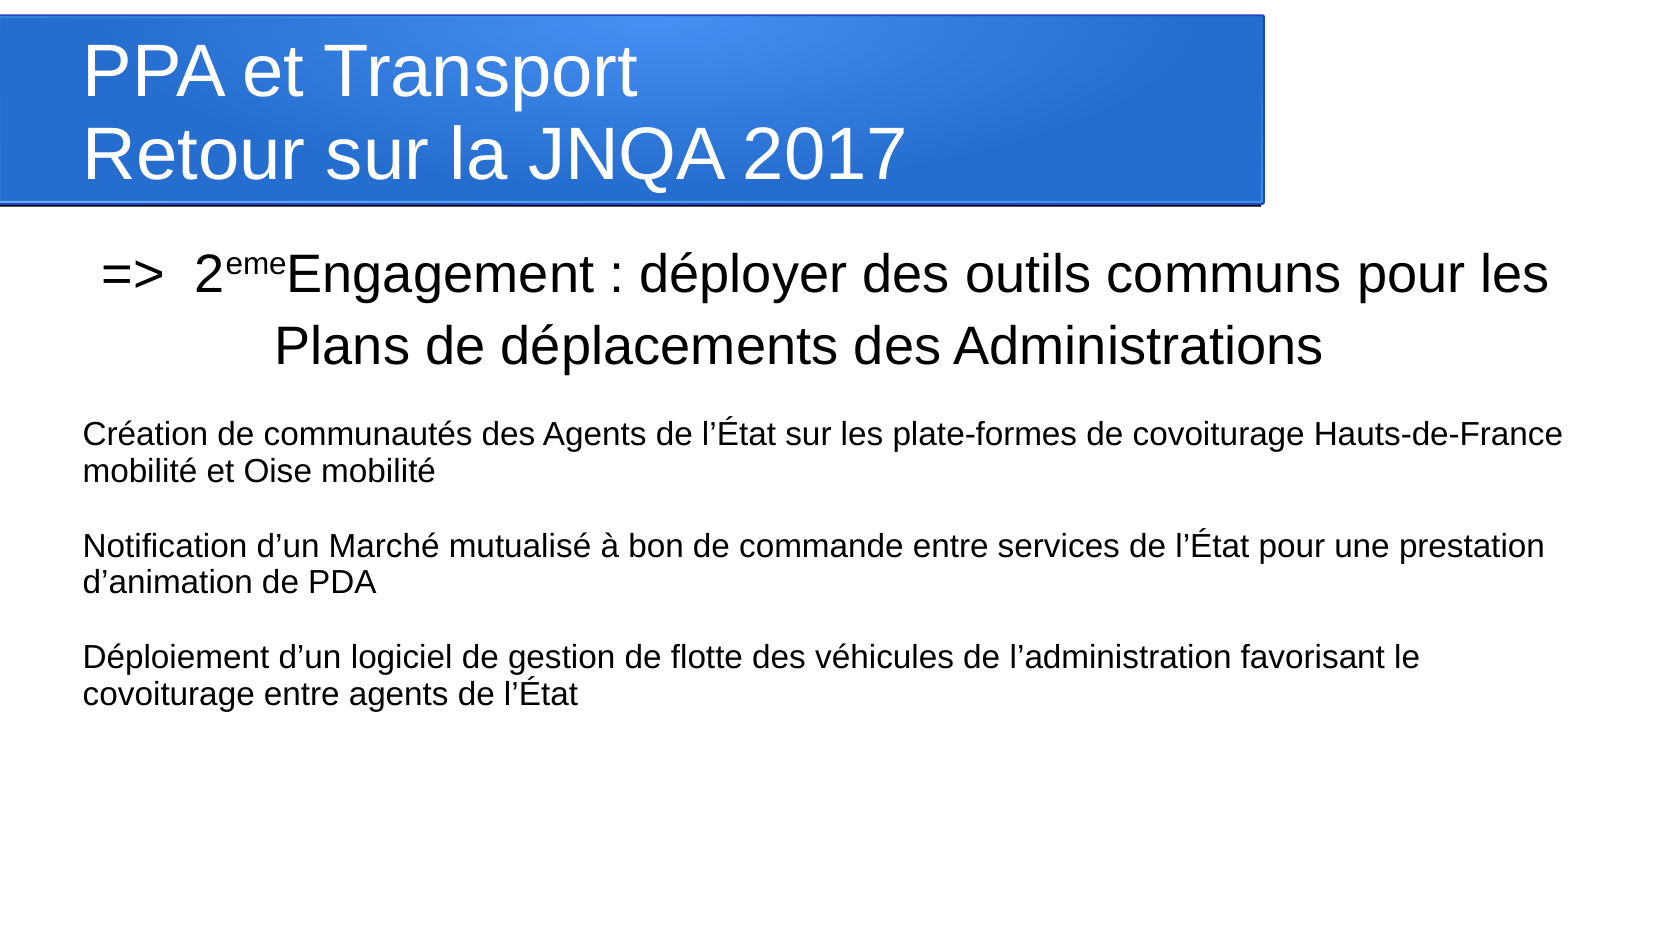

# PPA et Transport Retour sur la JNQA 2017
=> 2emeEngagement : déployer des outils communs pour les Plans de déplacements des Administrations
Création de communautés des Agents de l’État sur les plate-formes de covoiturage Hauts-de-France mobilité et Oise mobilité
Notification d’un Marché mutualisé à bon de commande entre services de l’État pour une prestation d’animation de PDA
Déploiement d’un logiciel de gestion de flotte des véhicules de l’administration favorisant le covoiturage entre agents de l’État